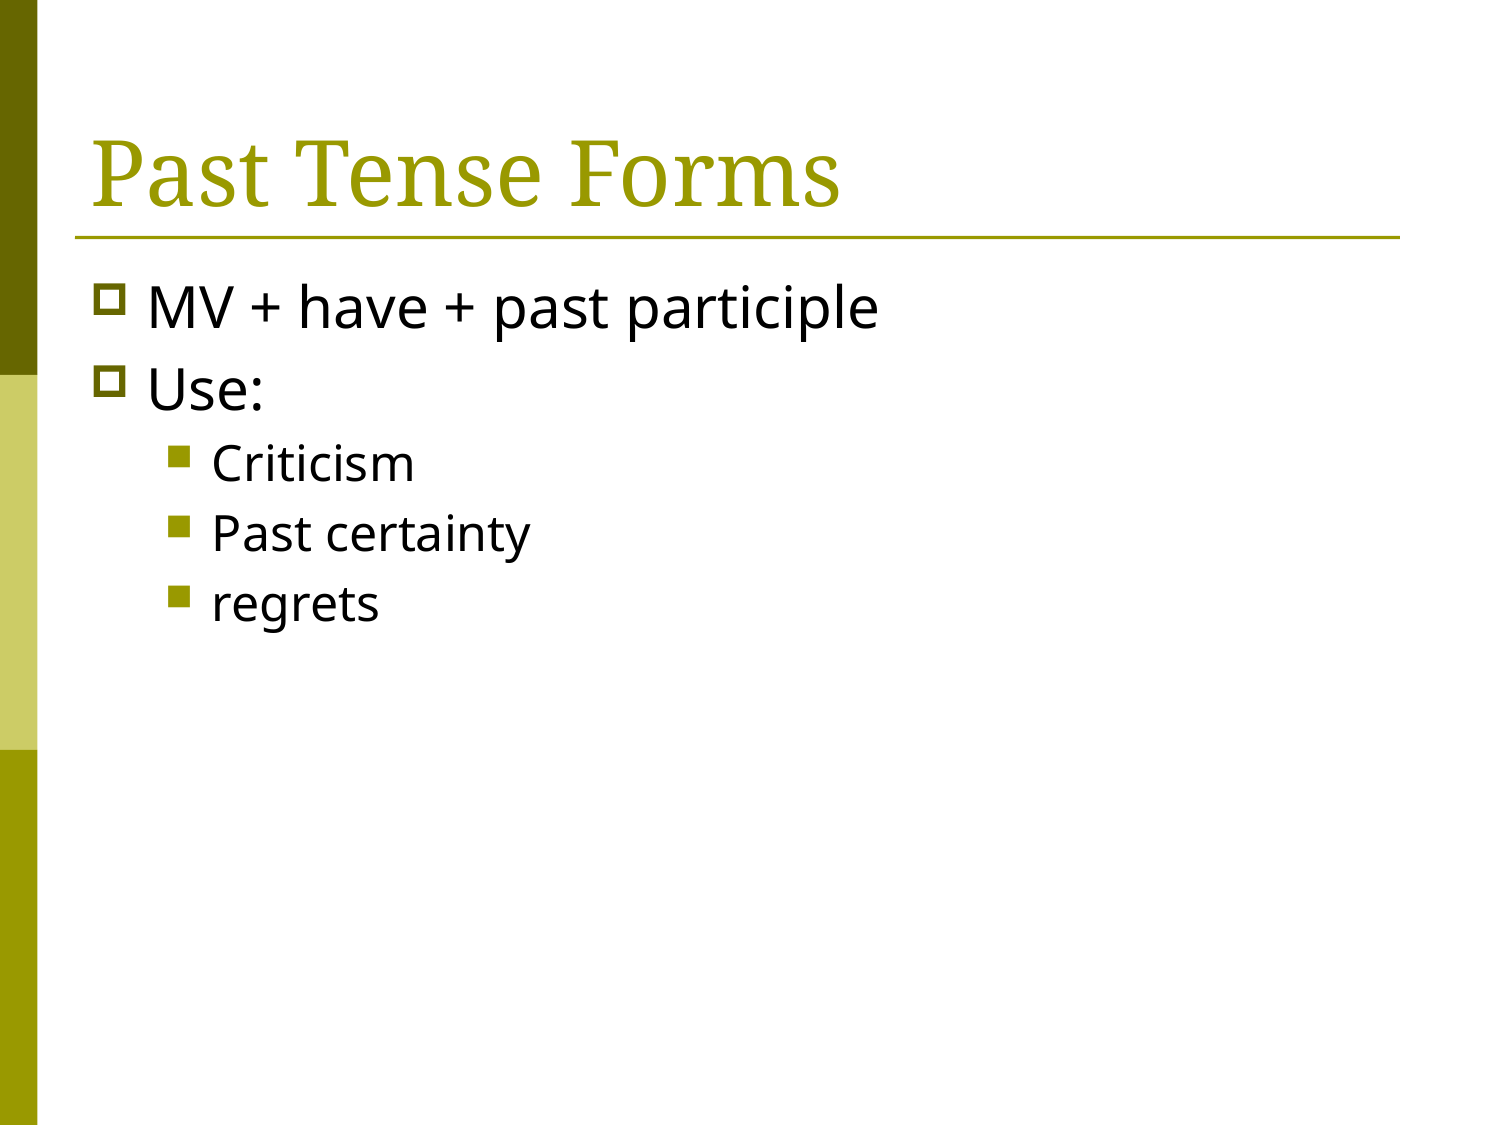

# Past Tense Forms
MV + have + past participle
Use:
Criticism
Past certainty
regrets